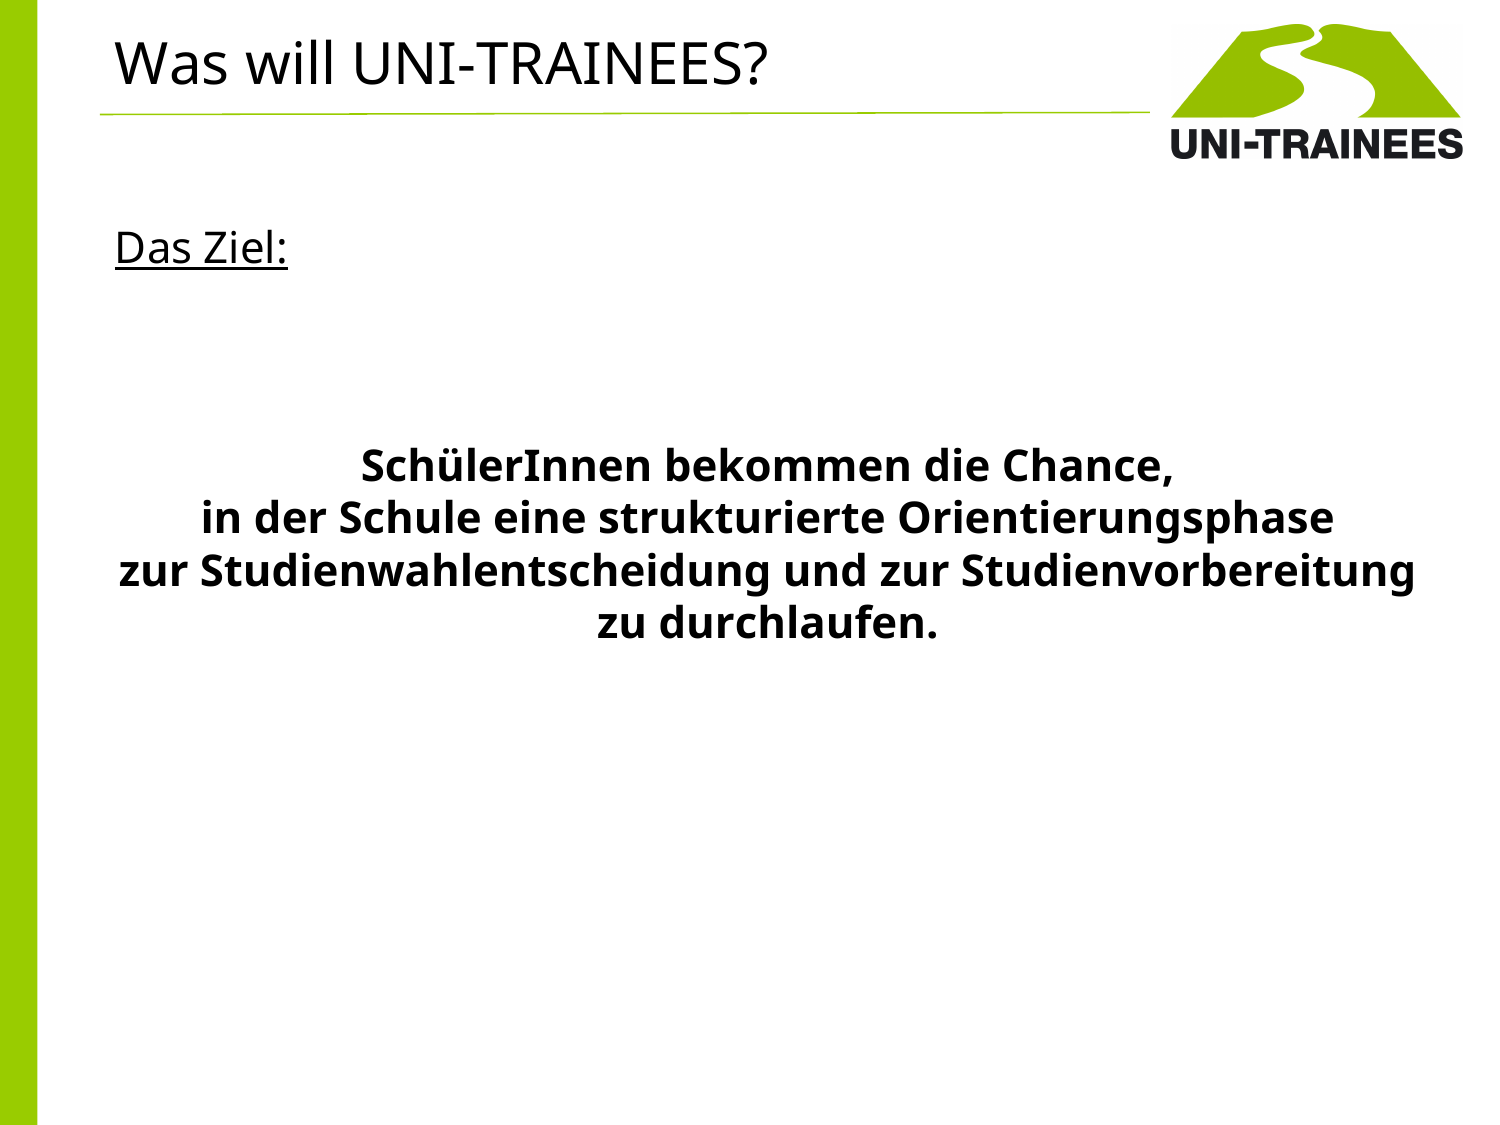

Was will UNI-TRAINEES?
Das Ziel:
# SchülerInnen bekommen die Chance, in der Schule eine strukturierte Orientierungsphase zur Studienwahlentscheidung und zur Studienvorbereitung zu durchlaufen.